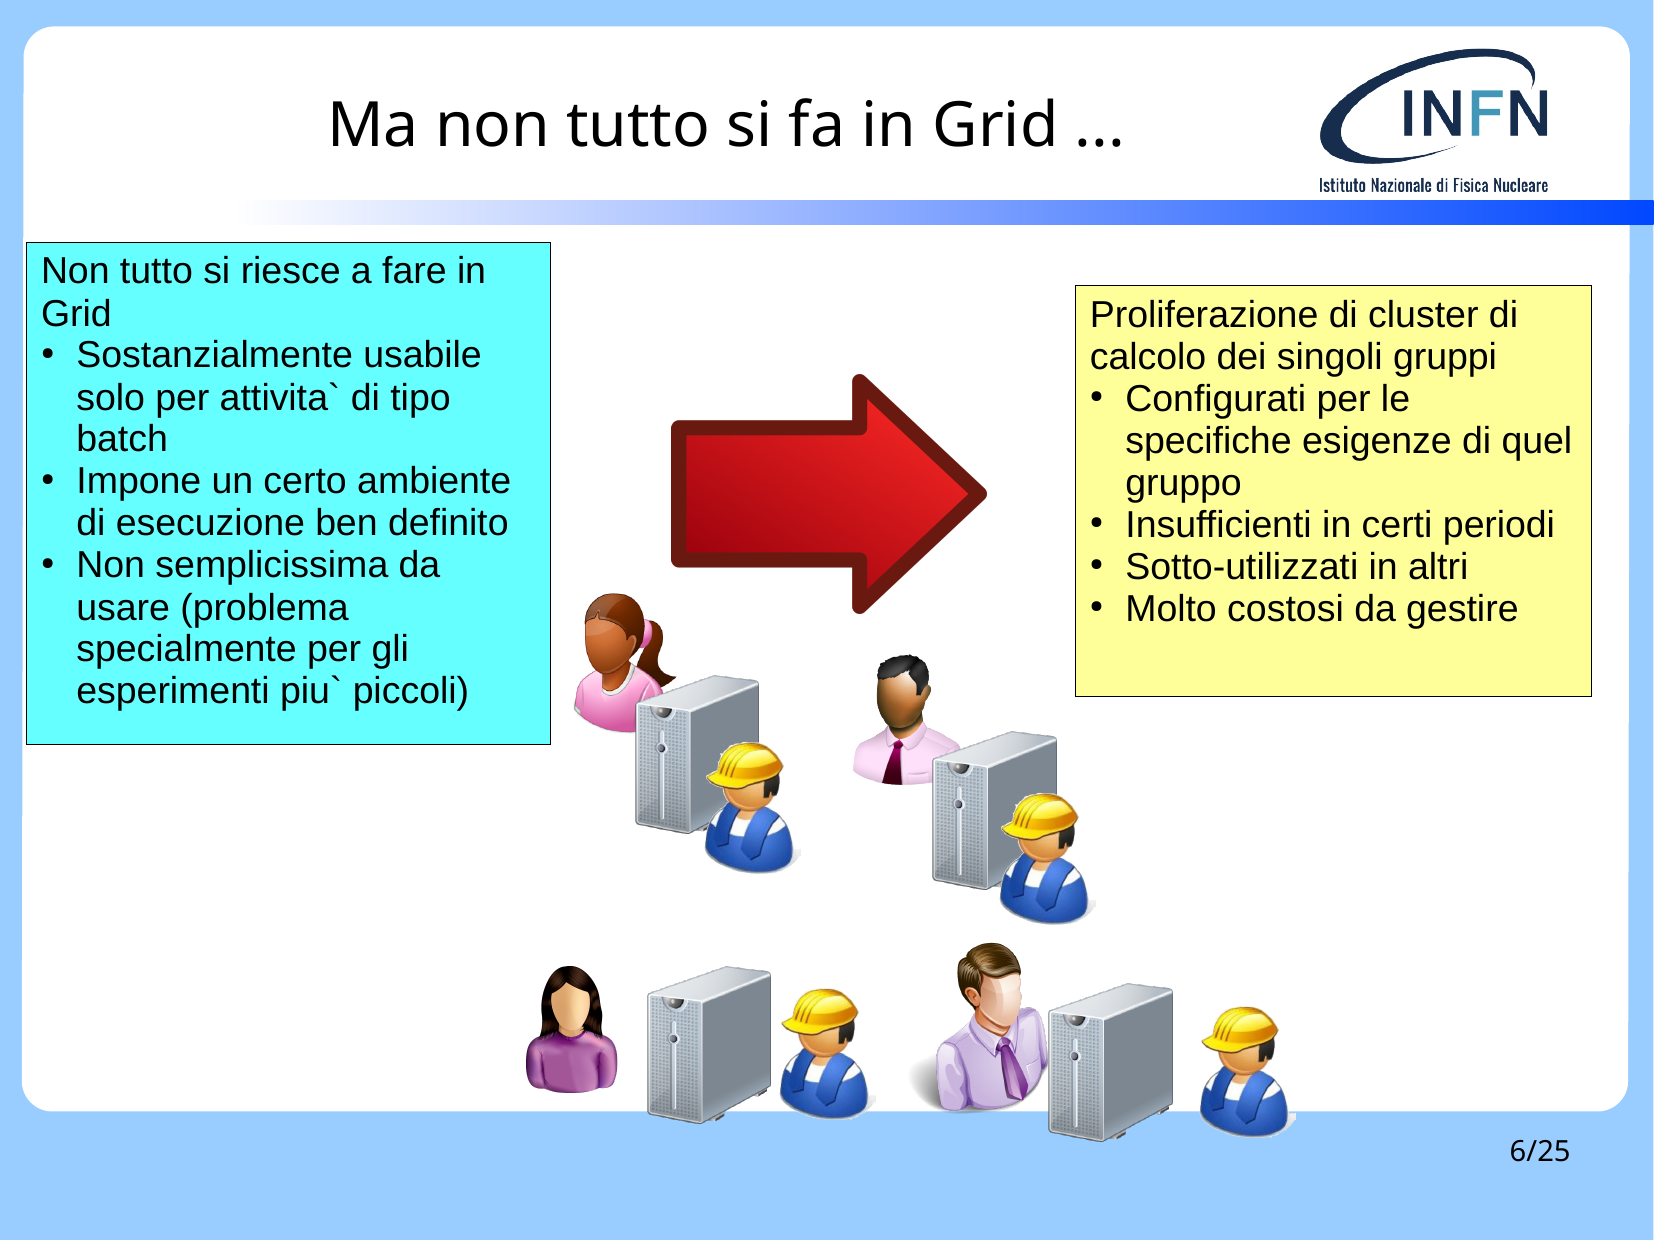

# Ma non tutto si fa in Grid ...
Non tutto si riesce a fare in Grid
Sostanzialmente usabile solo per attivita` di tipo batch
Impone un certo ambiente di esecuzione ben definito
Non semplicissima da usare (problema specialmente per gli esperimenti piu` piccoli)
Proliferazione di cluster di calcolo dei singoli gruppi
Configurati per le specifiche esigenze di quel gruppo
Insufficienti in certi periodi
Sotto-utilizzati in altri
Molto costosi da gestire
6